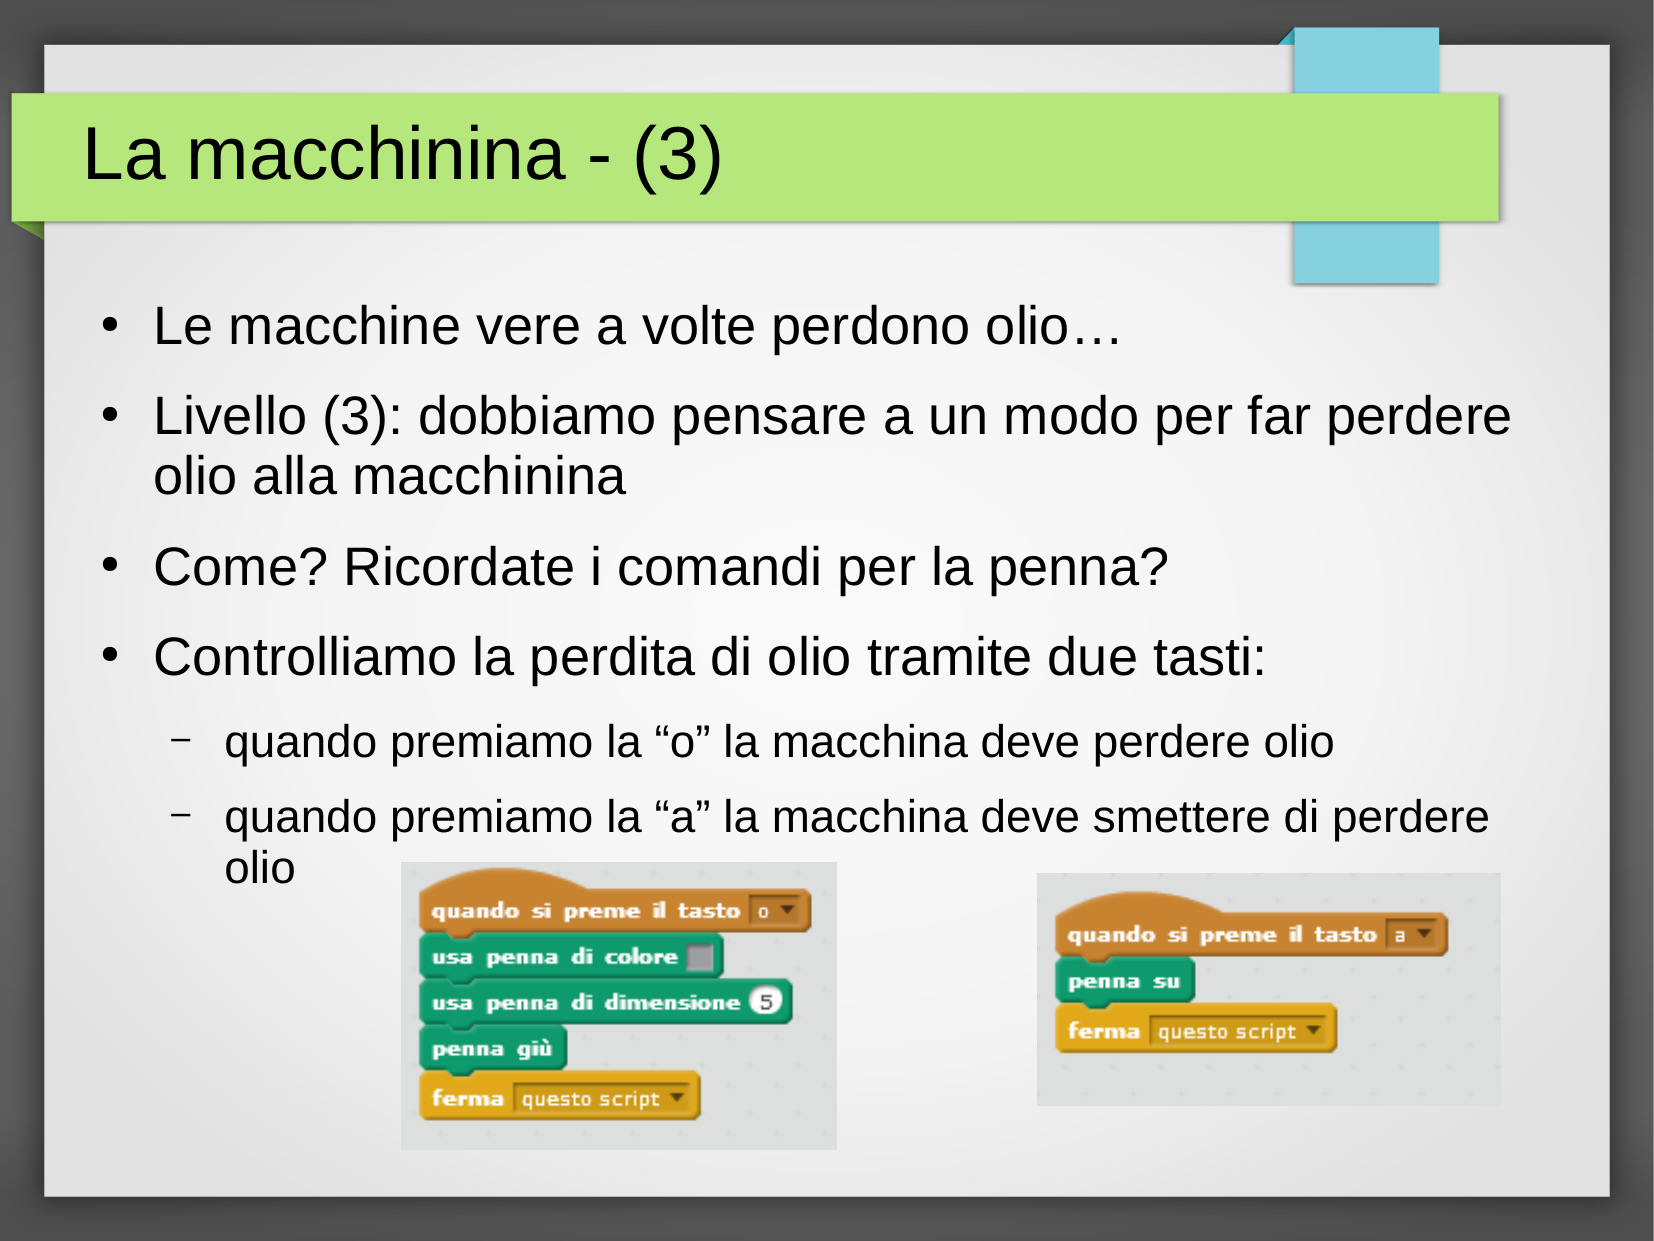

# La macchinina - (3)
Le macchine vere a volte perdono olio…
Livello (3): dobbiamo pensare a un modo per far perdere olio alla macchinina
Come? Ricordate i comandi per la penna?
Controlliamo la perdita di olio tramite due tasti:
quando premiamo la “o” la macchina deve perdere olio
quando premiamo la “a” la macchina deve smettere di perdere olio